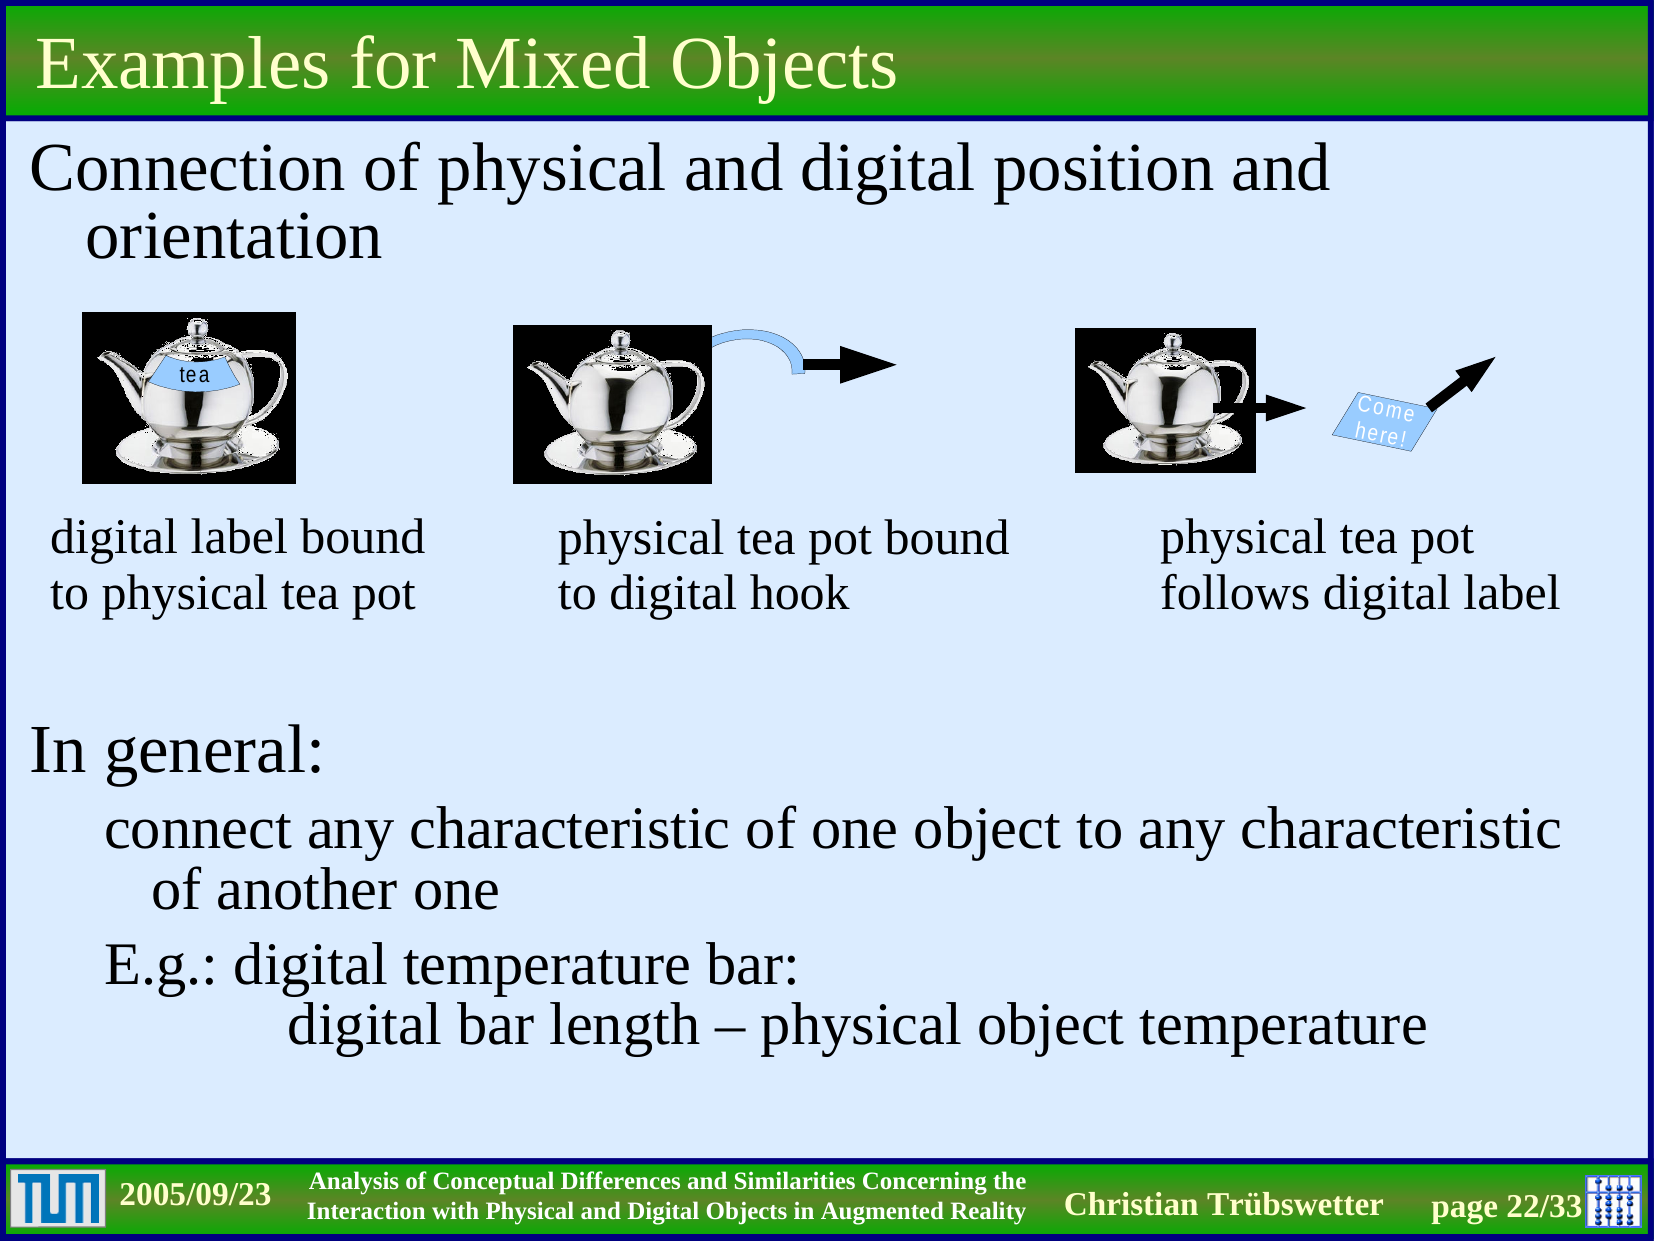

# Examples for Mixed Objects
Connection of physical and digital position and orientation
In general:
connect any characteristic of one object to any characteristic of another one
E.g.: digital temperature bar:
 digital bar length – physical object temperature
digital label bound
to physical tea pot
physical tea pot
follows digital label
physical tea pot bound
to digital hook